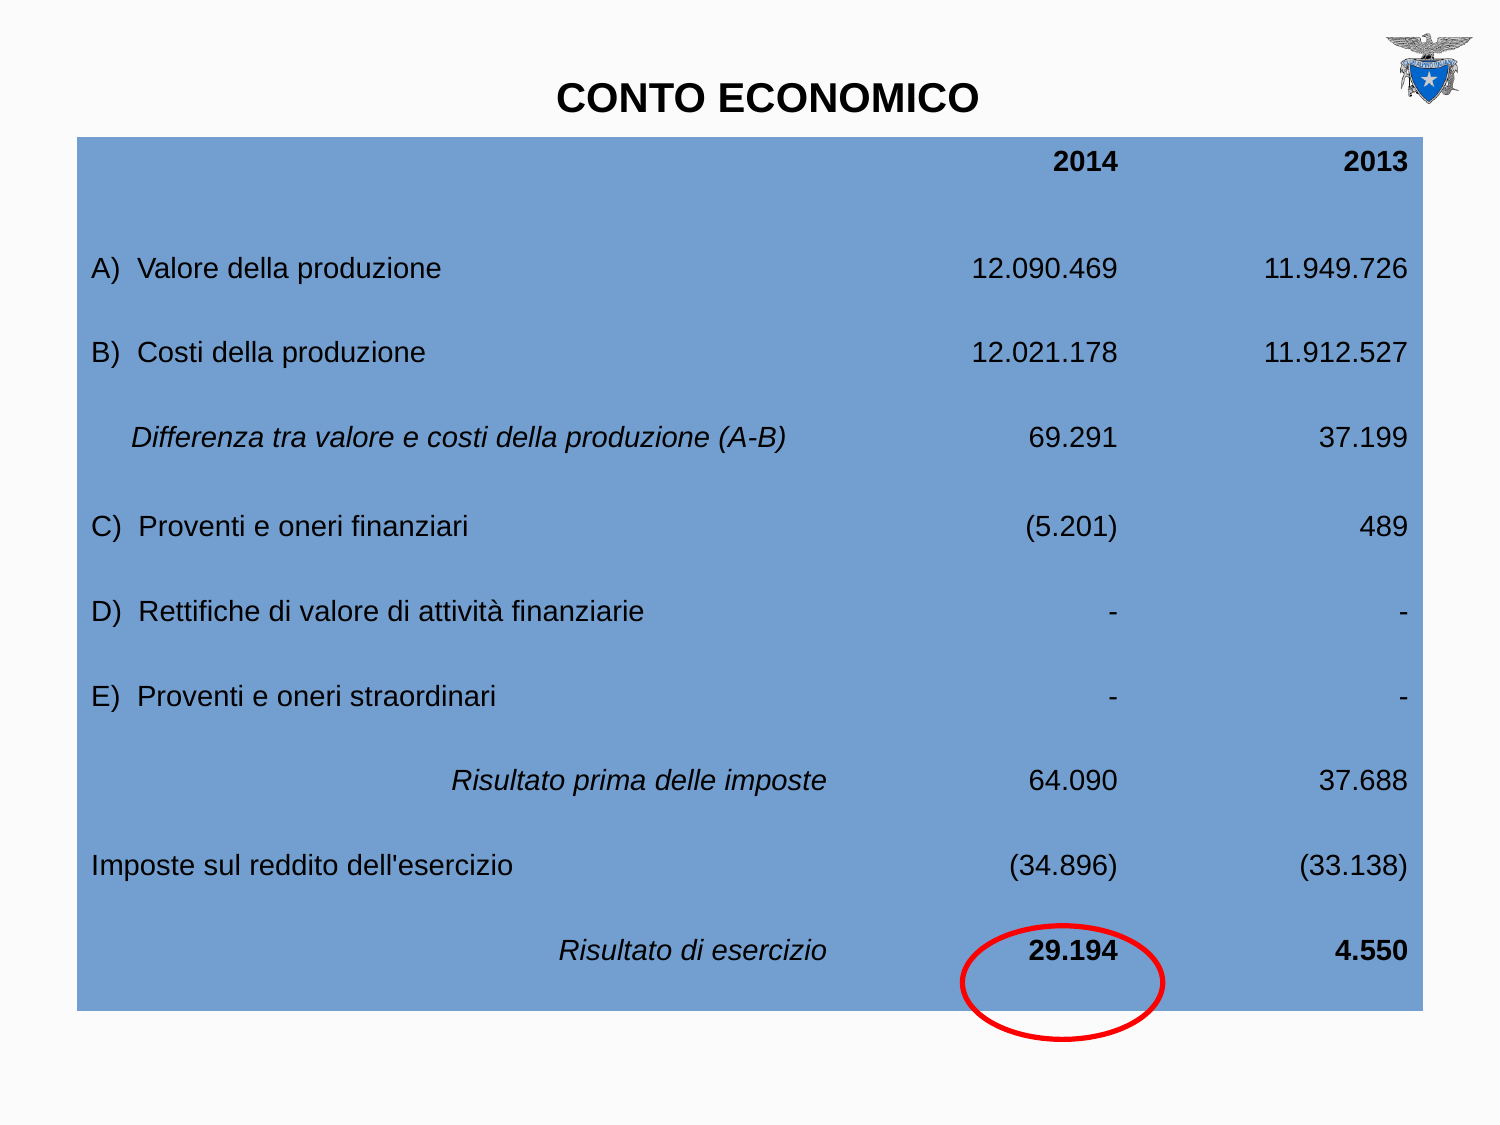

CONTO ECONOMICO
| | 2014 | 2013 |
| --- | --- | --- |
| A) Valore della produzione | 12.090.469 | 11.949.726 |
| B) Costi della produzione | 12.021.178 | 11.912.527 |
| Differenza tra valore e costi della produzione (A-B) | 69.291 | 37.199 |
| C) Proventi e oneri finanziari | (5.201) | 489 |
| D) Rettifiche di valore di attività finanziarie | - | - |
| E) Proventi e oneri straordinari | - | - |
| Risultato prima delle imposte | 64.090 | 37.688 |
| Imposte sul reddito dell'esercizio | (34.896) | (33.138) |
| Risultato di esercizio | 29.194 | 4.550 |